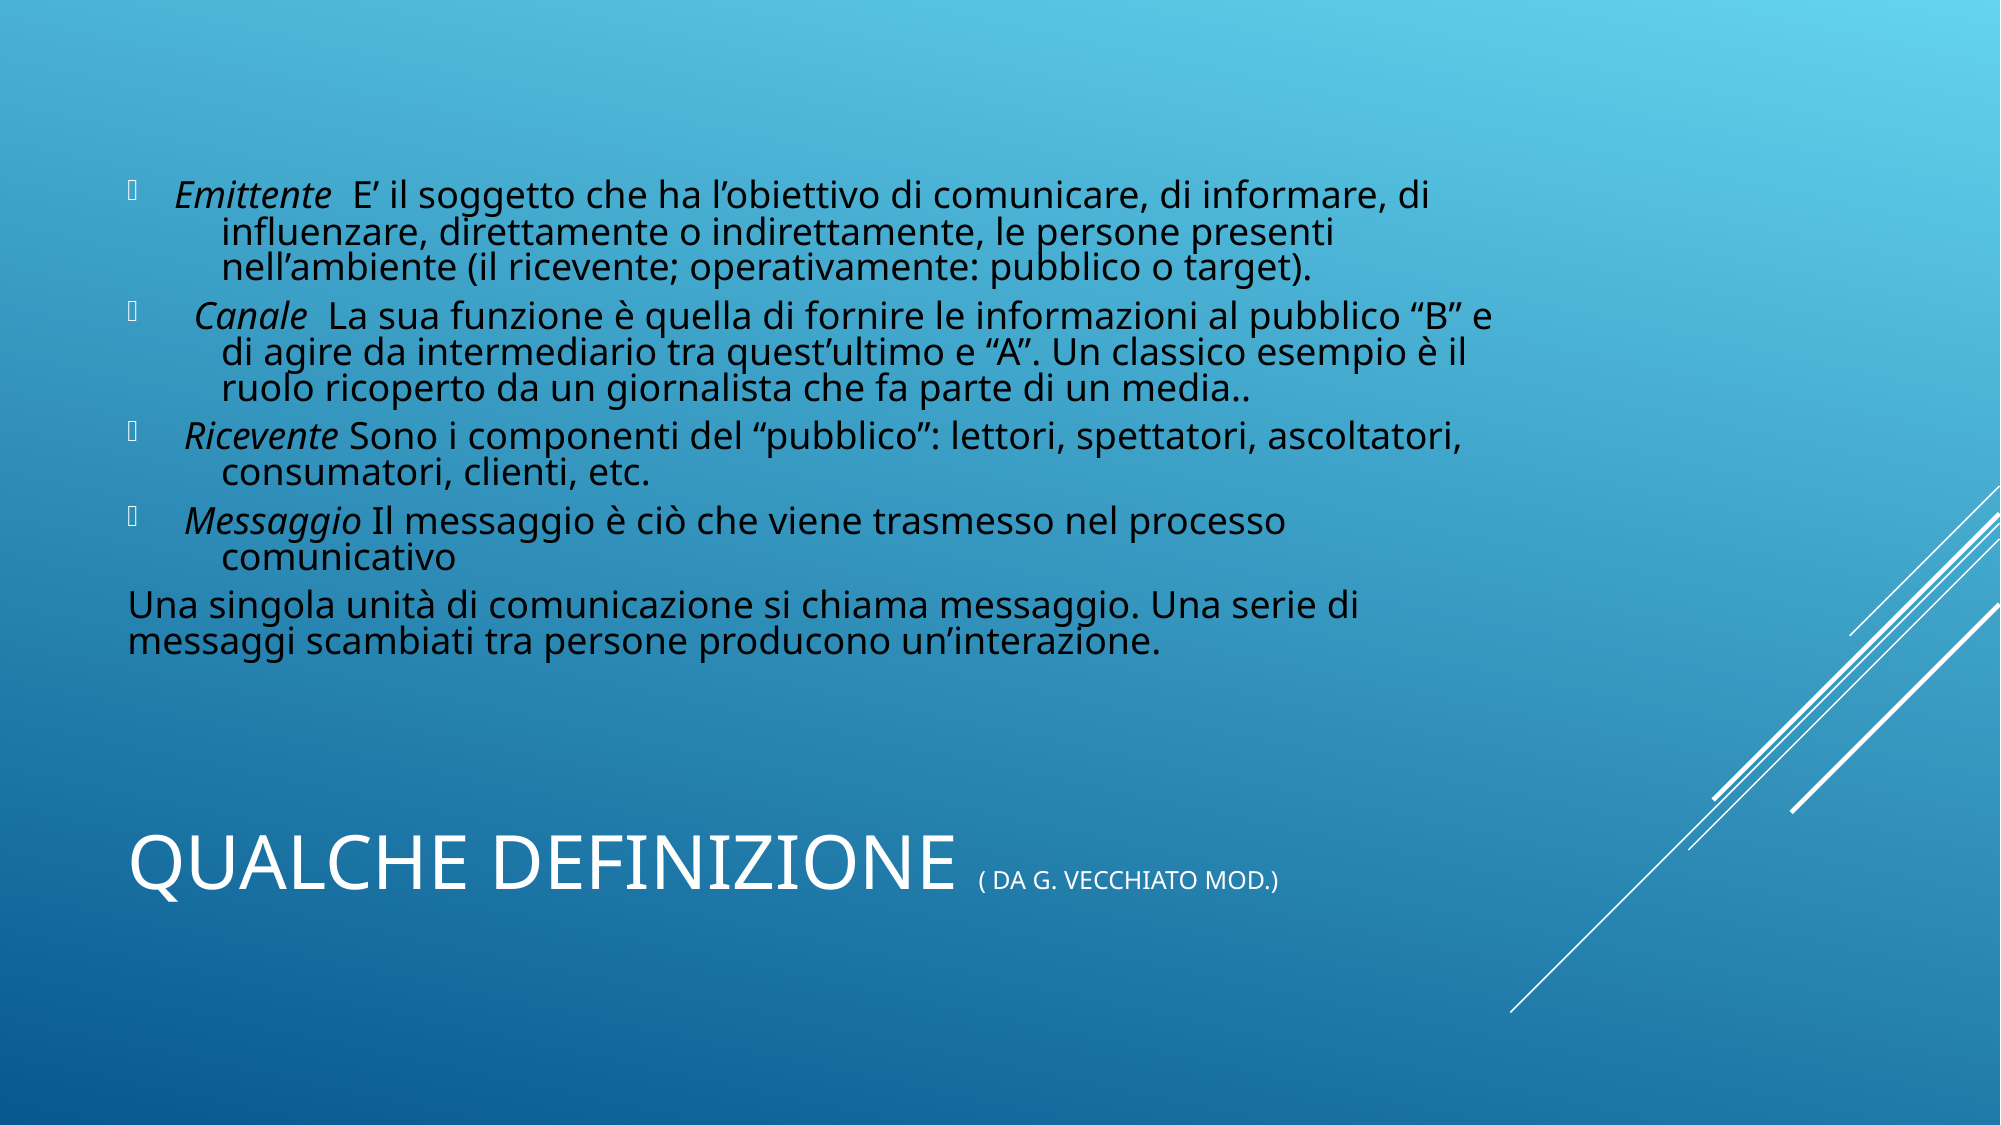

Emittente E’ il soggetto che ha l’obiettivo di comunicare, di informare, di influenzare, direttamente o indirettamente, le persone presenti nell’ambiente (il ricevente; operativamente: pubblico o target).
 Canale La sua funzione è quella di fornire le informazioni al pubblico “B” e di agire da intermediario tra quest’ultimo e “A”. Un classico esempio è il ruolo ricoperto da un giornalista che fa parte di un media..
 Ricevente Sono i componenti del “pubblico”: lettori, spettatori, ascoltatori, consumatori, clienti, etc.
 Messaggio Il messaggio è ciò che viene trasmesso nel processo comunicativo
Una singola unità di comunicazione si chiama messaggio. Una serie di messaggi scambiati tra persone producono un’interazione.
# Qualche definizione ( da g. Vecchiato mod.)